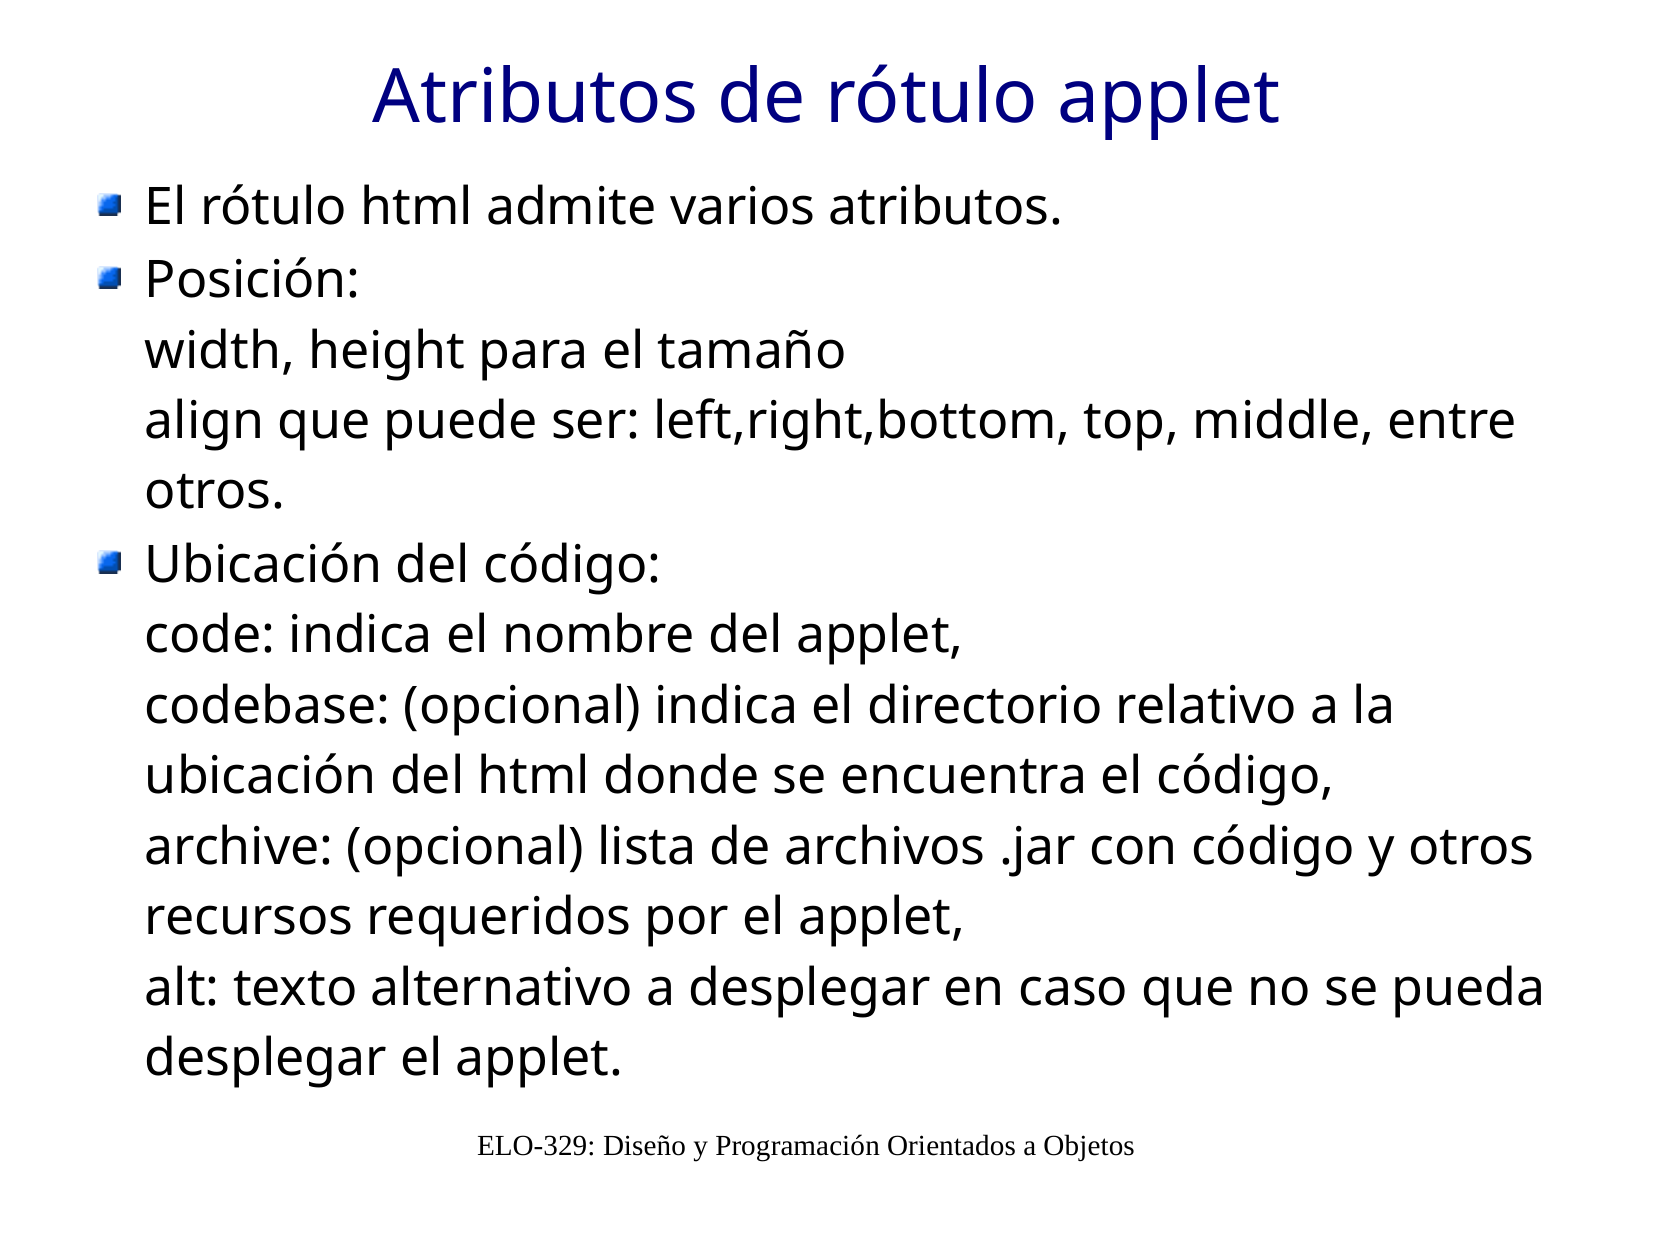

# Atributos de rótulo applet
El rótulo html admite varios atributos.
Posición:
width, height para el tamaño
align que puede ser: left,right,bottom, top, middle, entre otros.
Ubicación del código:
code: indica el nombre del applet,
codebase: (opcional) indica el directorio relativo a la ubicación del html donde se encuentra el código,
archive: (opcional) lista de archivos .jar con código y otros recursos requeridos por el applet,
alt: texto alternativo a desplegar en caso que no se pueda desplegar el applet.